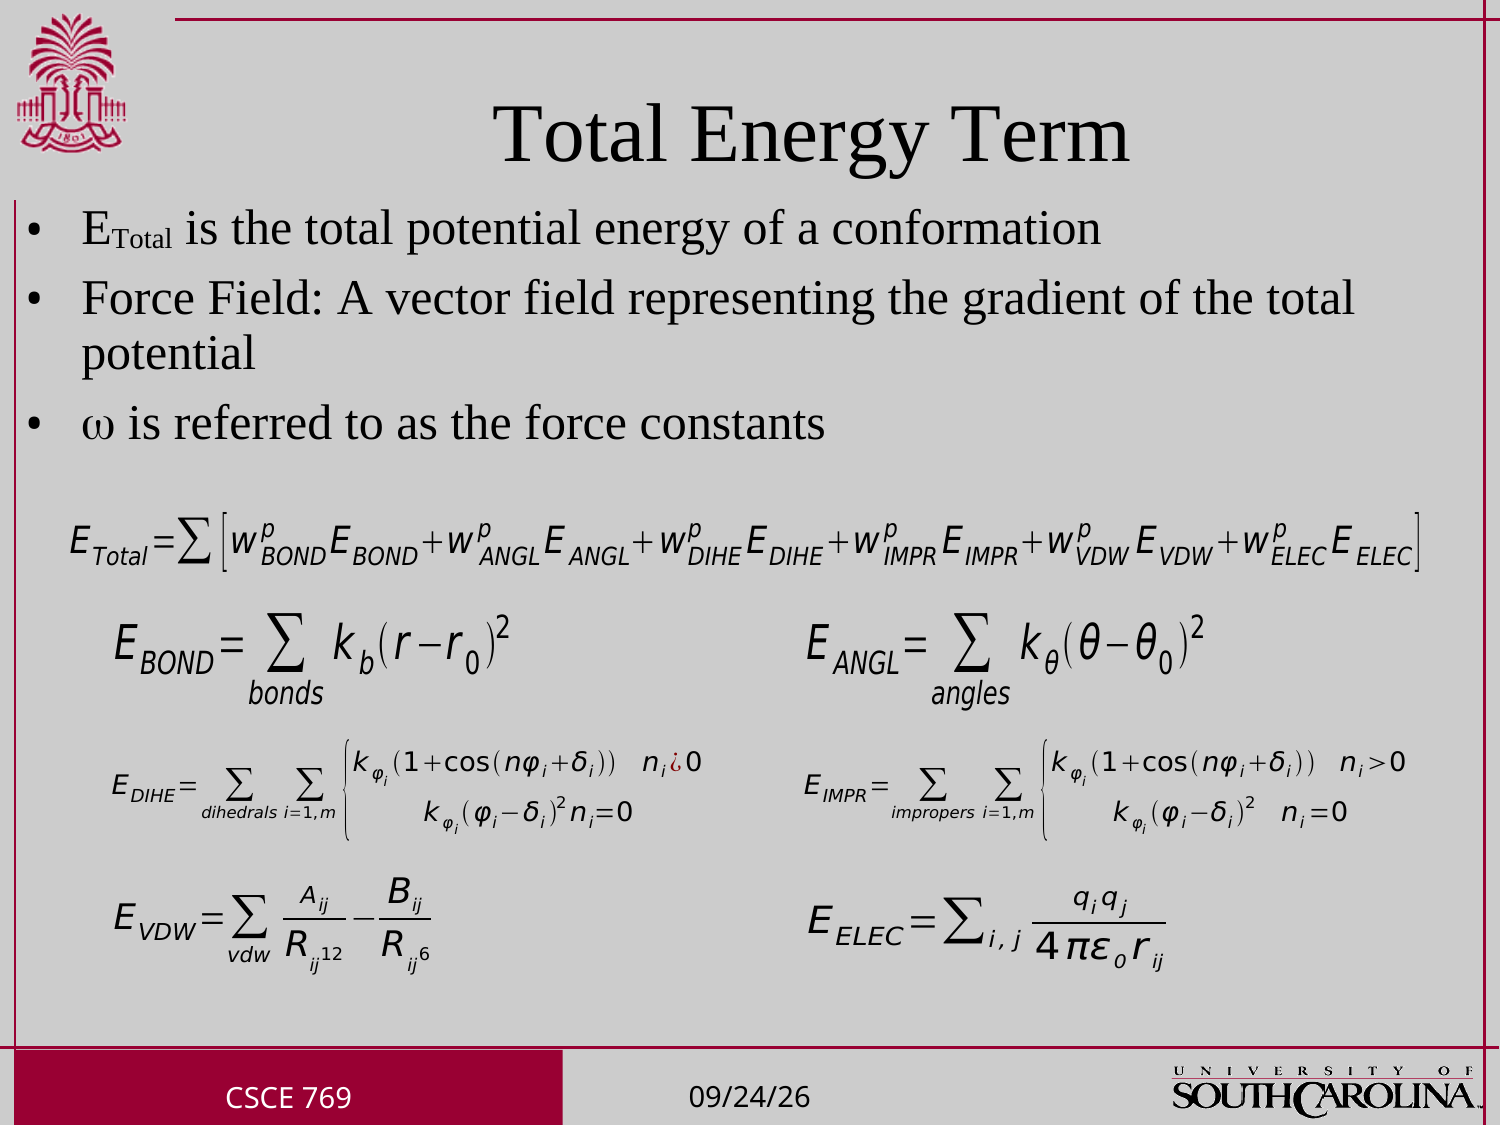

# Total Energy Term
ETotal is the total potential energy of a conformation
Force Field: A vector field representing the gradient of the total potential
w is referred to as the force constants